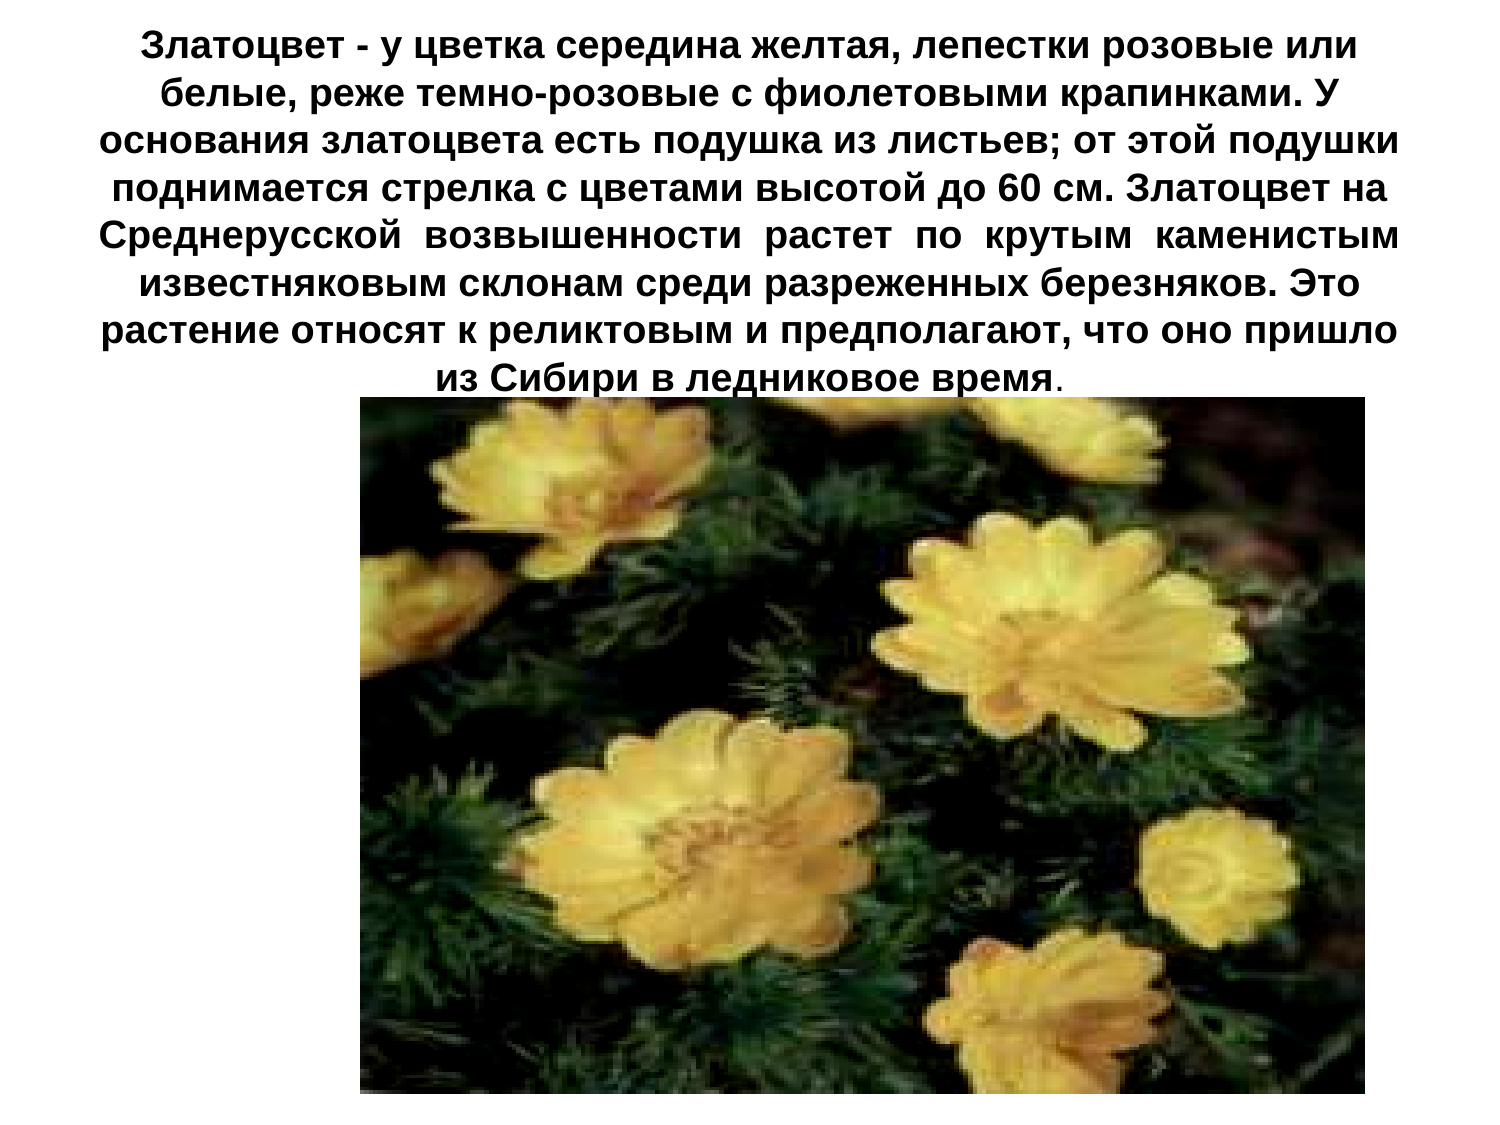

# Златоцвет - у цветка середина желтая, лепестки розовые или белые, реже темно-розовые с фиолетовыми крапинками. У основания златоцвета есть подушка из листьев; от этой подушки поднимается стрелка с цветами высотой до 60 см. Златоцвет на Среднерусской возвышенности растет по крутым каменистым известняковым склонам среди разреженных березняков. Это растение относят к реликтовым и предполагают, что оно пришло из Сибири в ледниковое время.